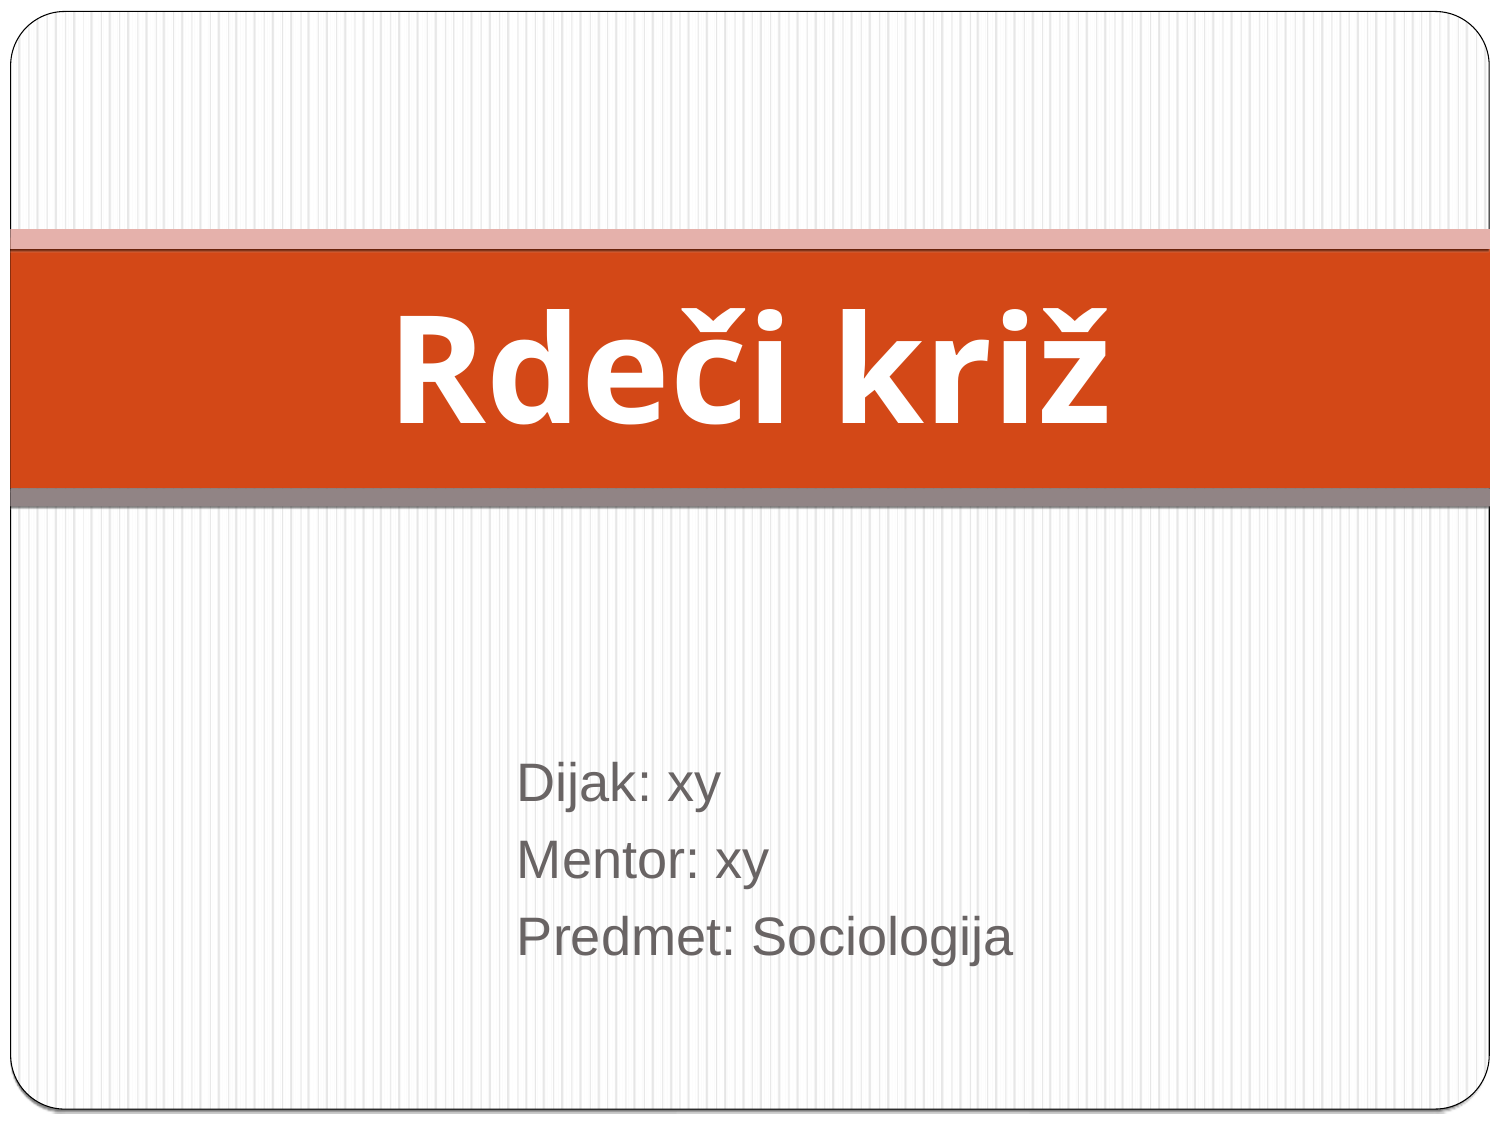

Rdeči križ
# Dijak: xy
Mentor: xy
Predmet: Sociologija